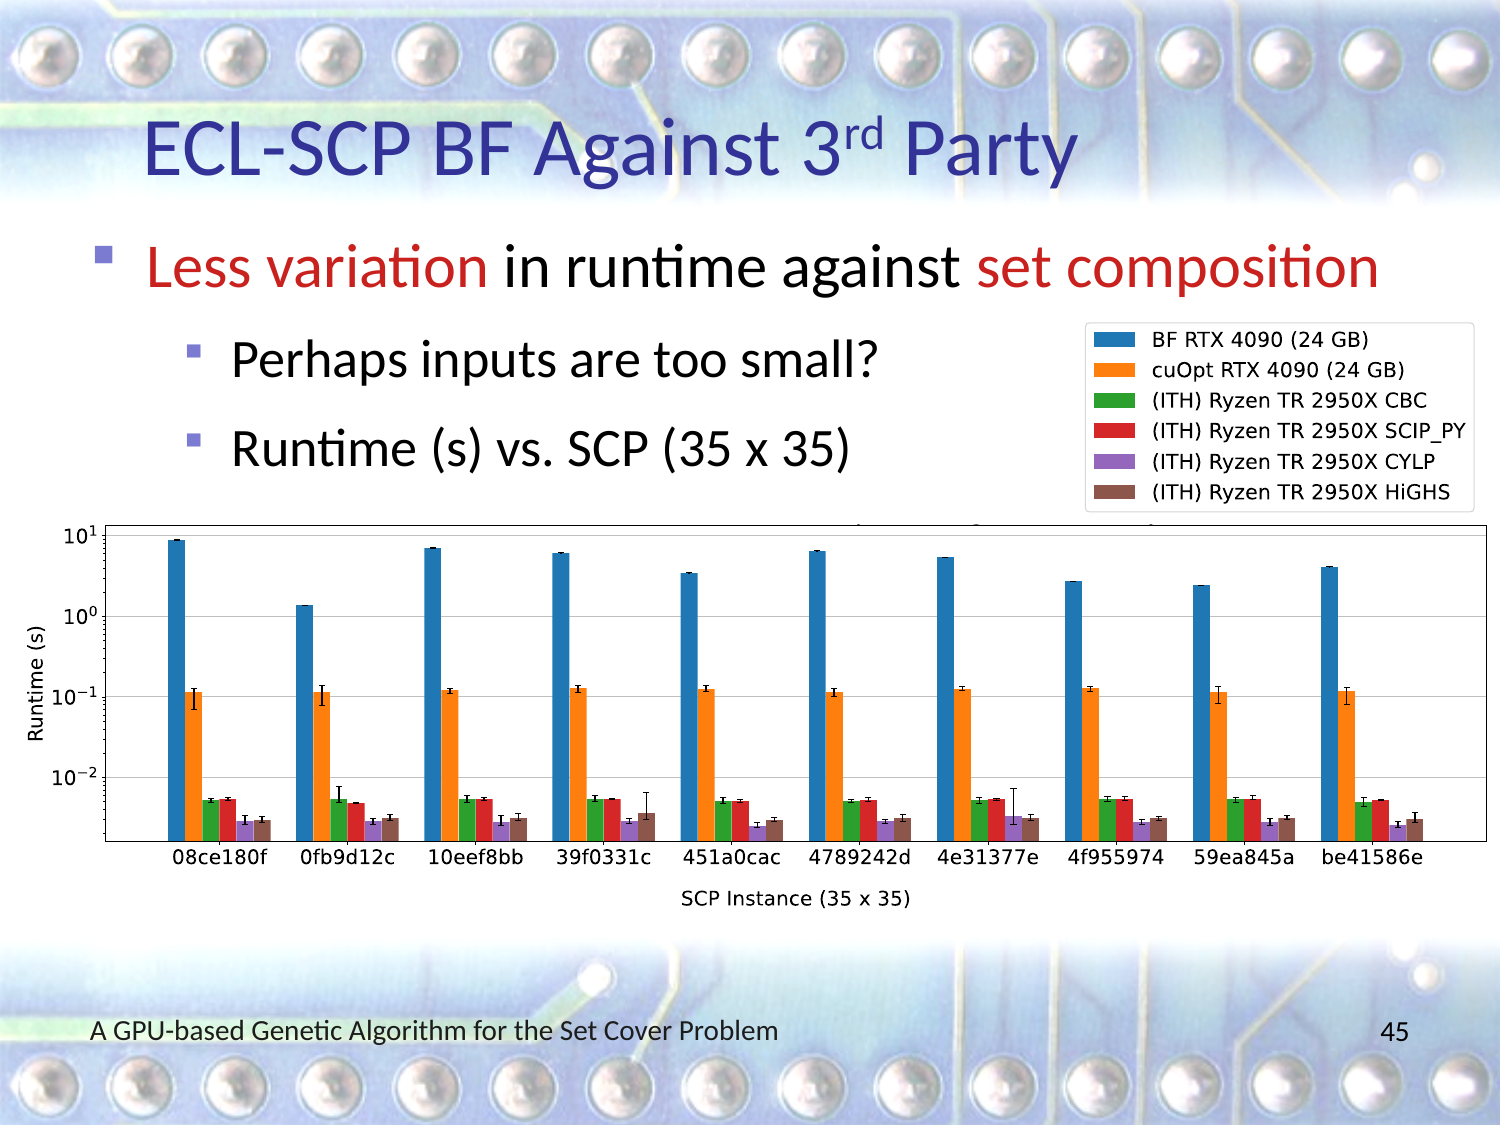

# ECL-SCP BF Against 3rd Party
Less variation in runtime against set composition
Perhaps inputs are too small?
Runtime (s) vs. SCP (35 x 35)
A GPU-based Genetic Algorithm for the Set Cover Problem
45